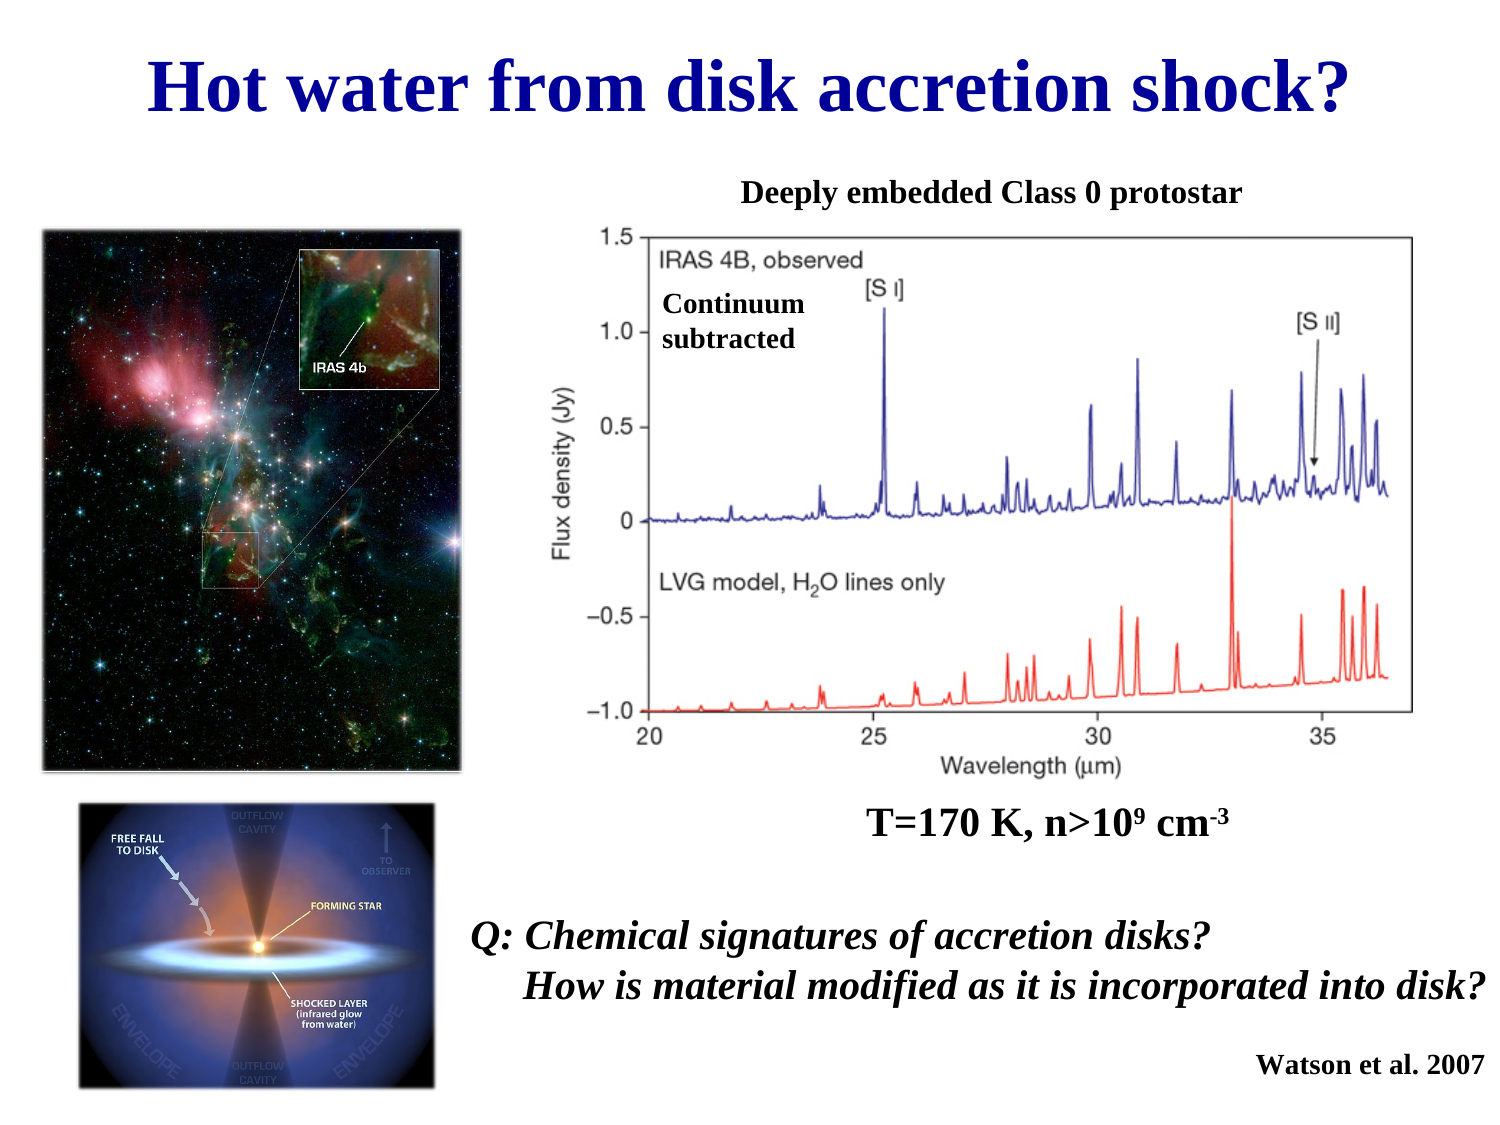

# Hot water from disk accretion shock?
Deeply embedded Class 0 protostar
Continuum
subtracted
T=170 K, n>109 cm-3
Q: Chemical signatures of accretion disks?
 How is material modified as it is incorporated into disk?
Watson et al. 2007